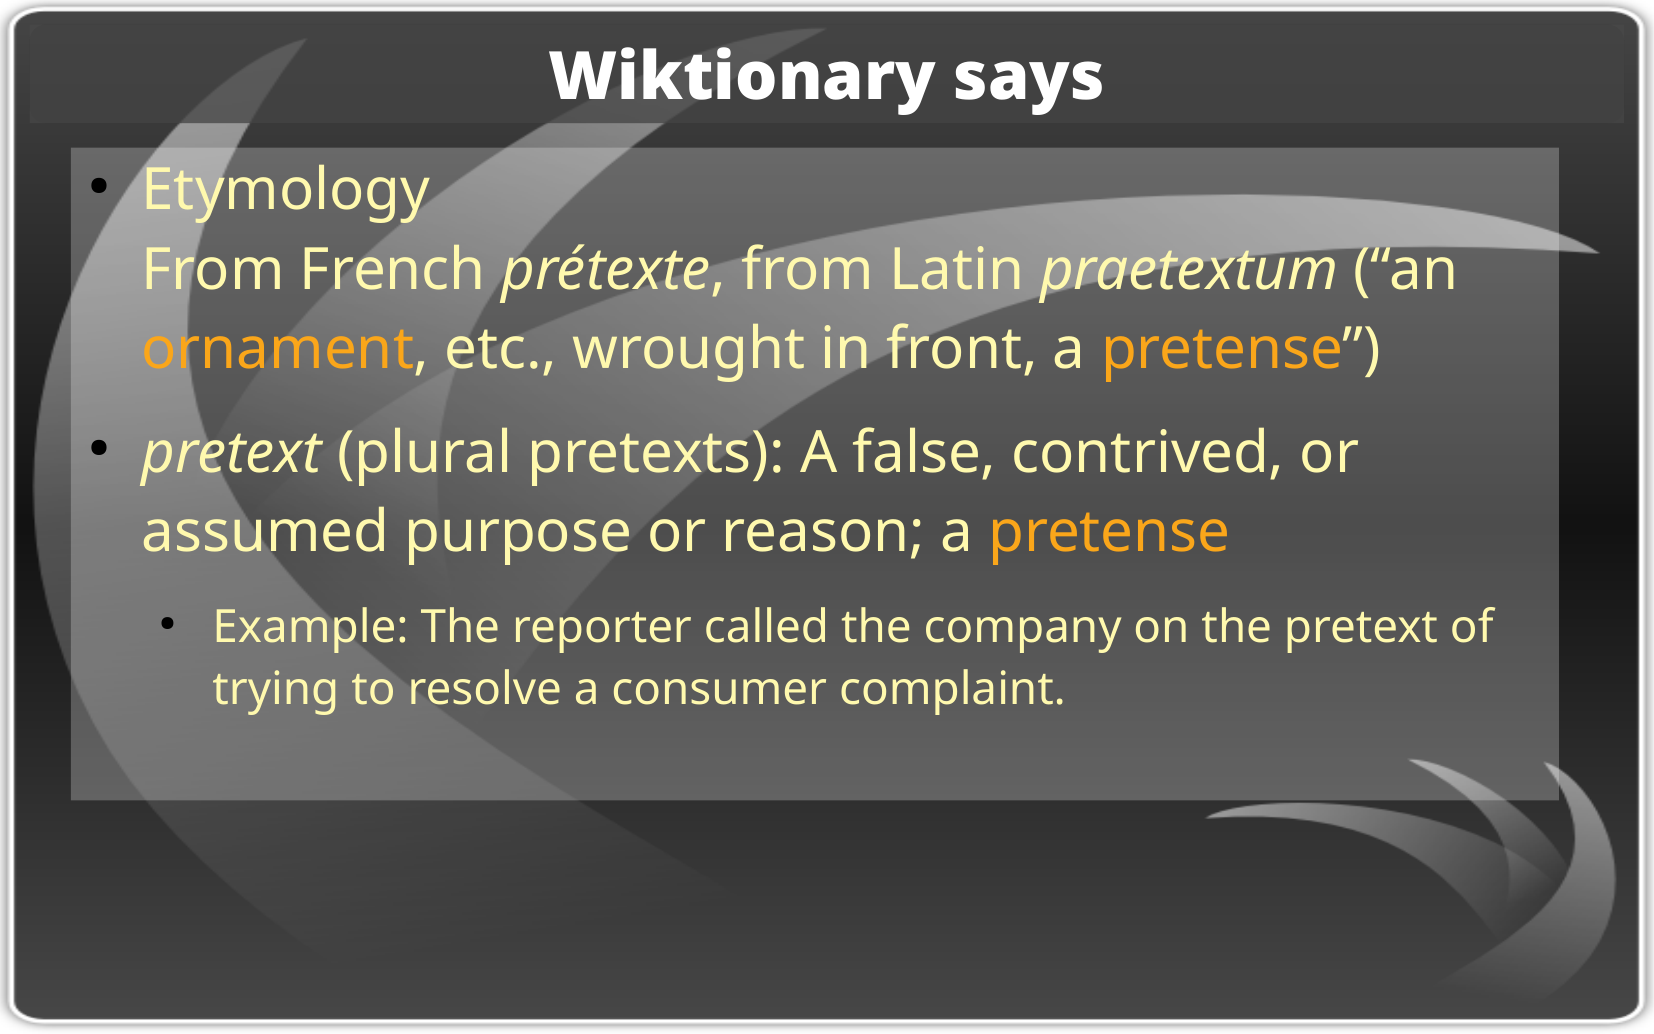

# Wiktionary says
Etymology
From French prétexte, from Latin praetextum (“an ornament, etc., wrought in front, a pretense”)
pretext (plural pretexts): A false, contrived, or assumed purpose or reason; a pretense
Example: The reporter called the company on the pretext of trying to resolve a consumer complaint.